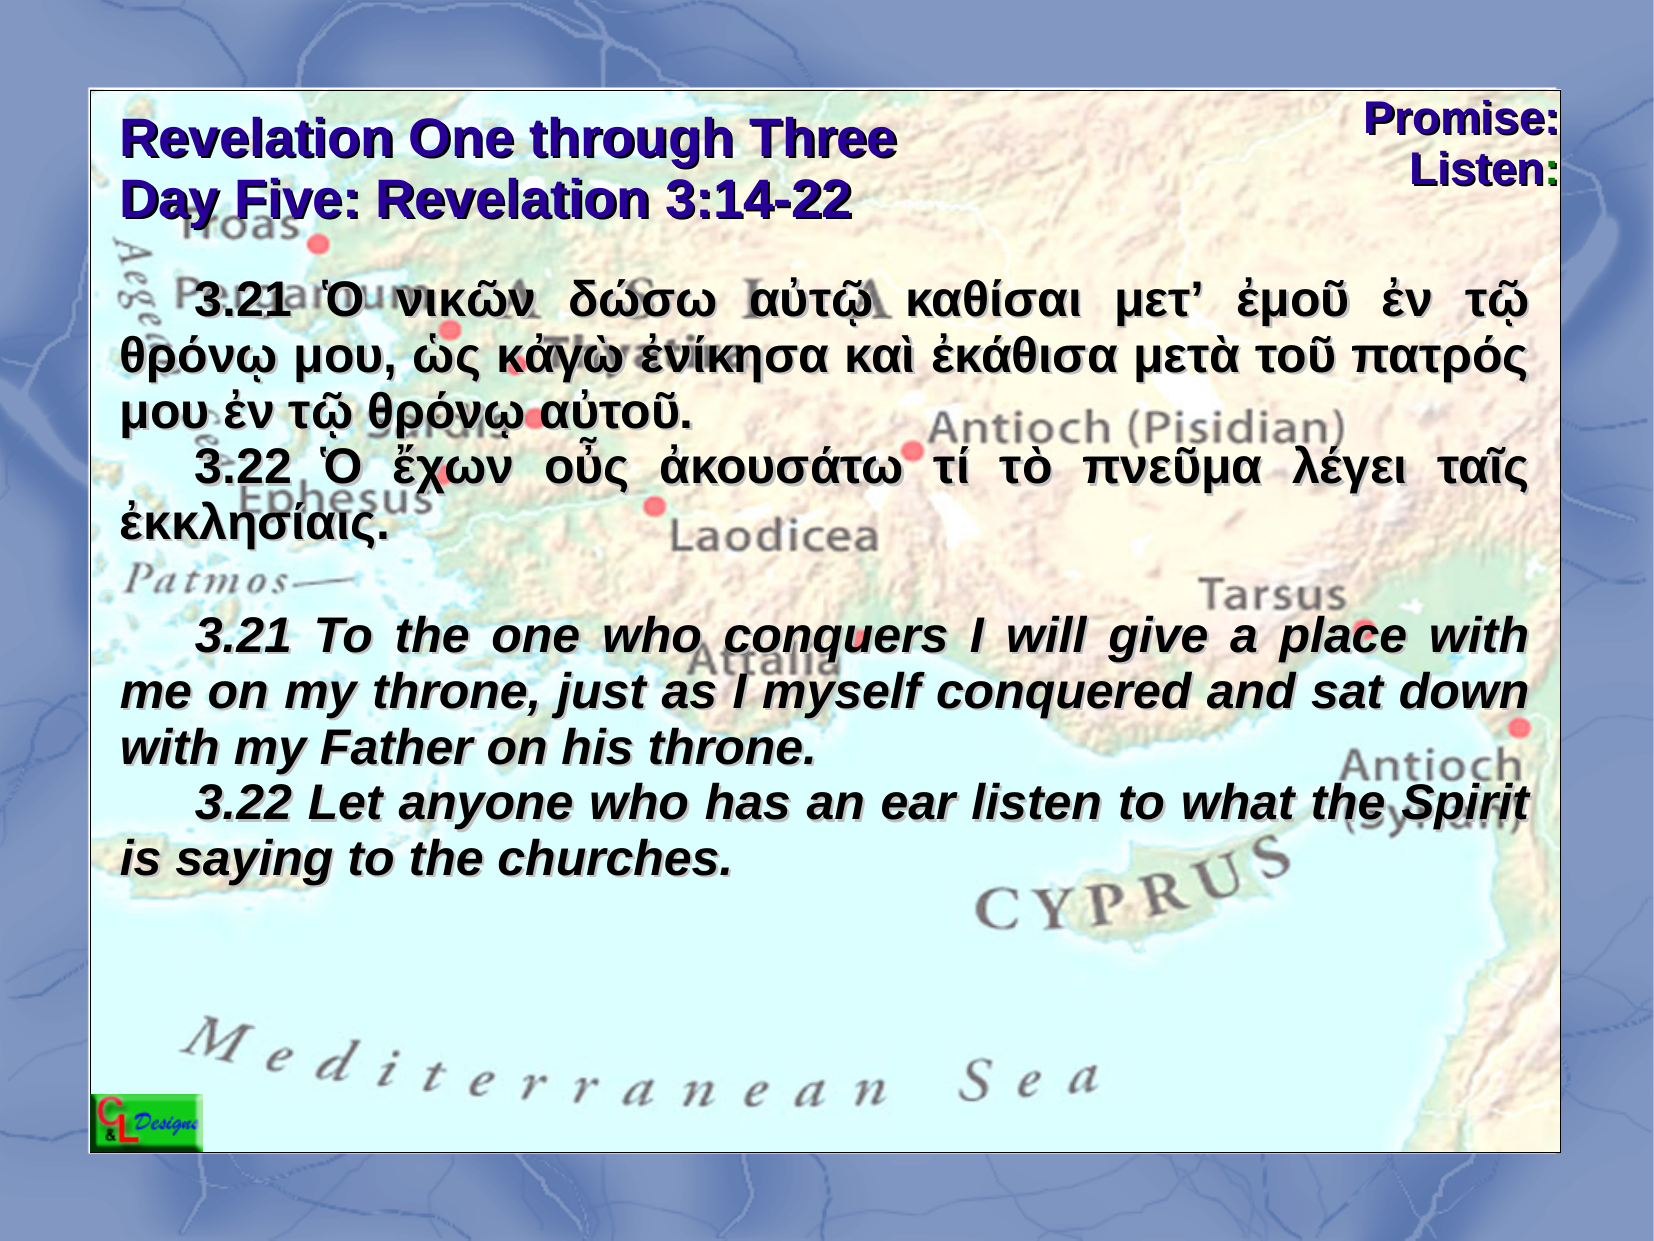

Promise:
	Listen:
# Revelation One through Three Day Five: Revelation 3:14-22
	3.21 Ὁ νικῶν δώσω αὐτῷ καθίσαι μετʼ ἐμοῦ ἐν τῷ θρόνῳ μου, ὡς κἀγὼ ἐνίκησα καὶ ἐκάθισα μετὰ τοῦ πατρός μου ἐν τῷ θρόνῳ αὐτοῦ.
	3.22 Ὁ ἔχων οὖς ἀκουσάτω τί τὸ πνεῦμα λέγει ταῖς ἐκκλησίαις.
	3.21 To the one who conquers I will give a place with me on my throne, just as I myself conquered and sat down with my Father on his throne.
	3.22 Let anyone who has an ear listen to what the Spirit is saying to the churches.